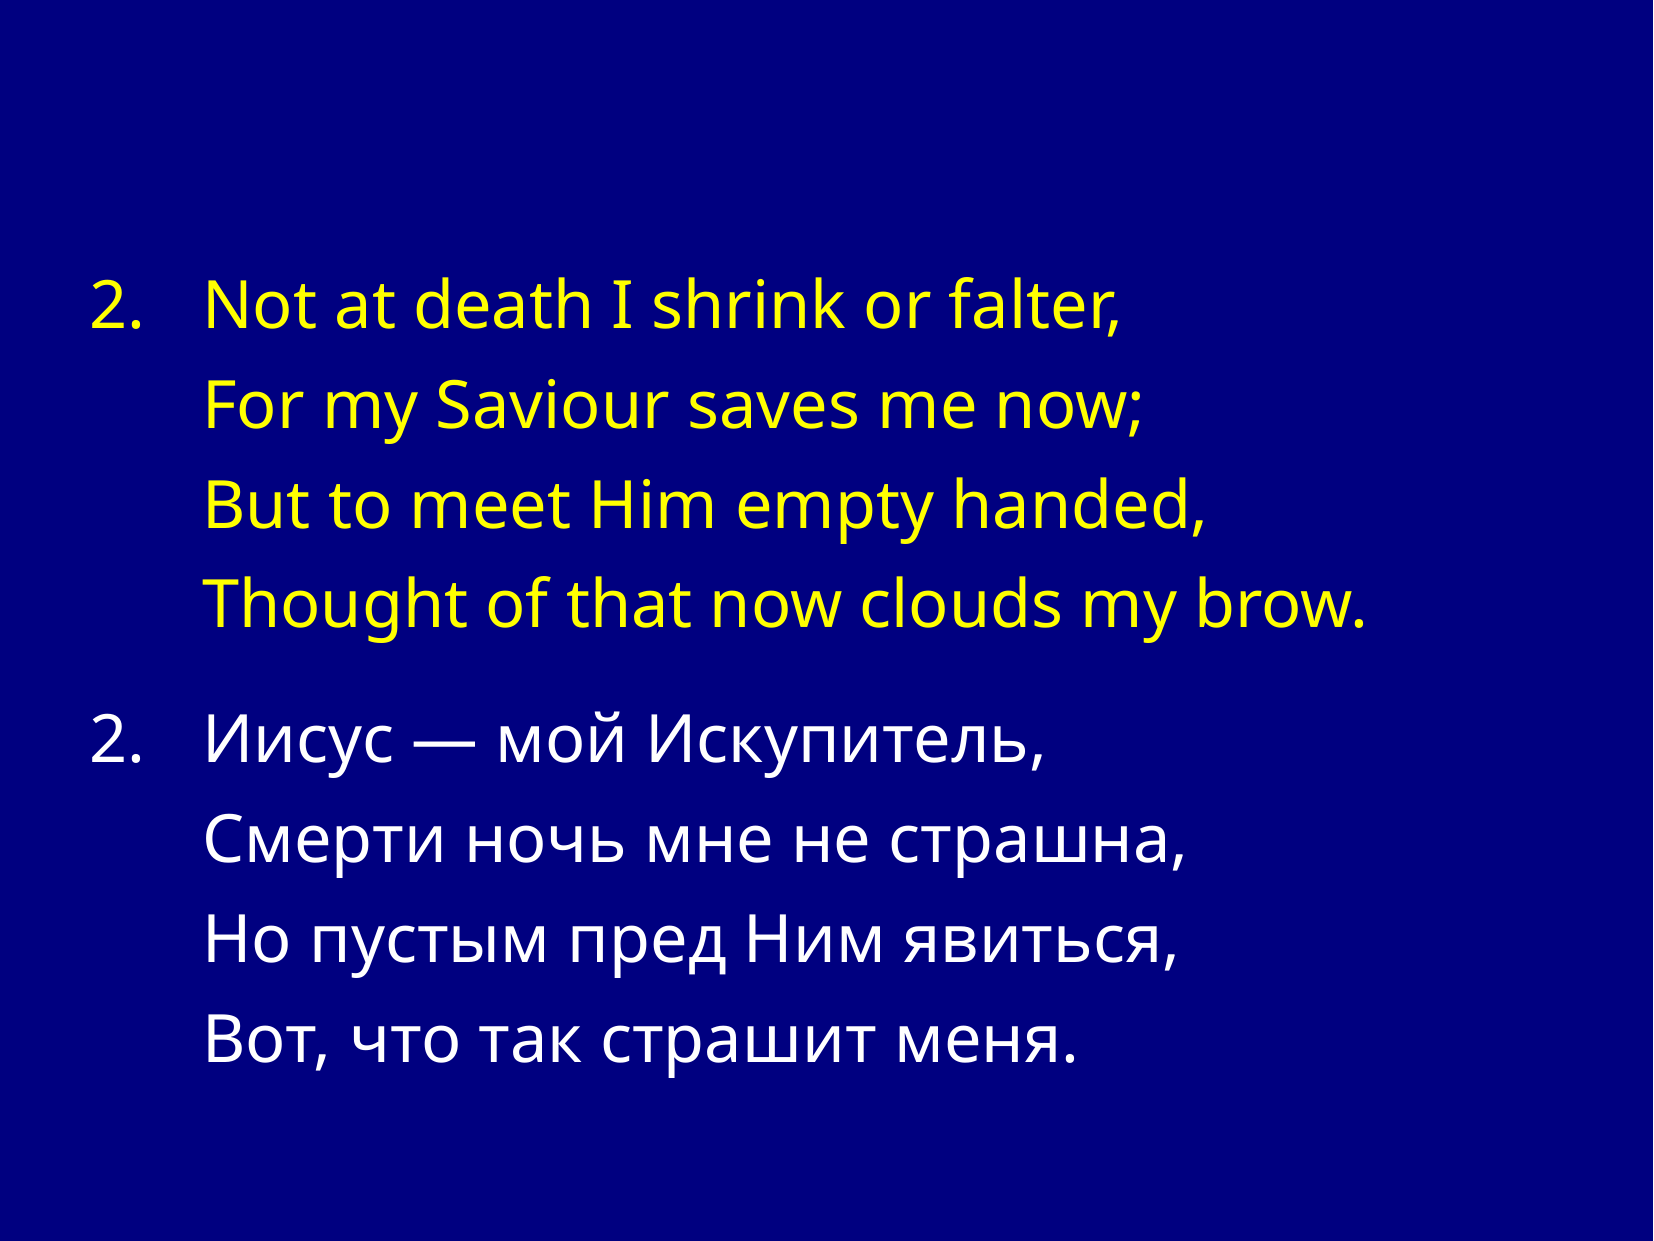

2.	Not at death I shrink or falter,
	For my Saviour saves me now;
	But to meet Him empty handed,
	Thought of that now clouds my brow.
2.	Иисус — мой Искупитель,
	Смерти ночь мне не страшна,
	Но пустым пред Ним явиться,
	Вот, что так страшит меня.